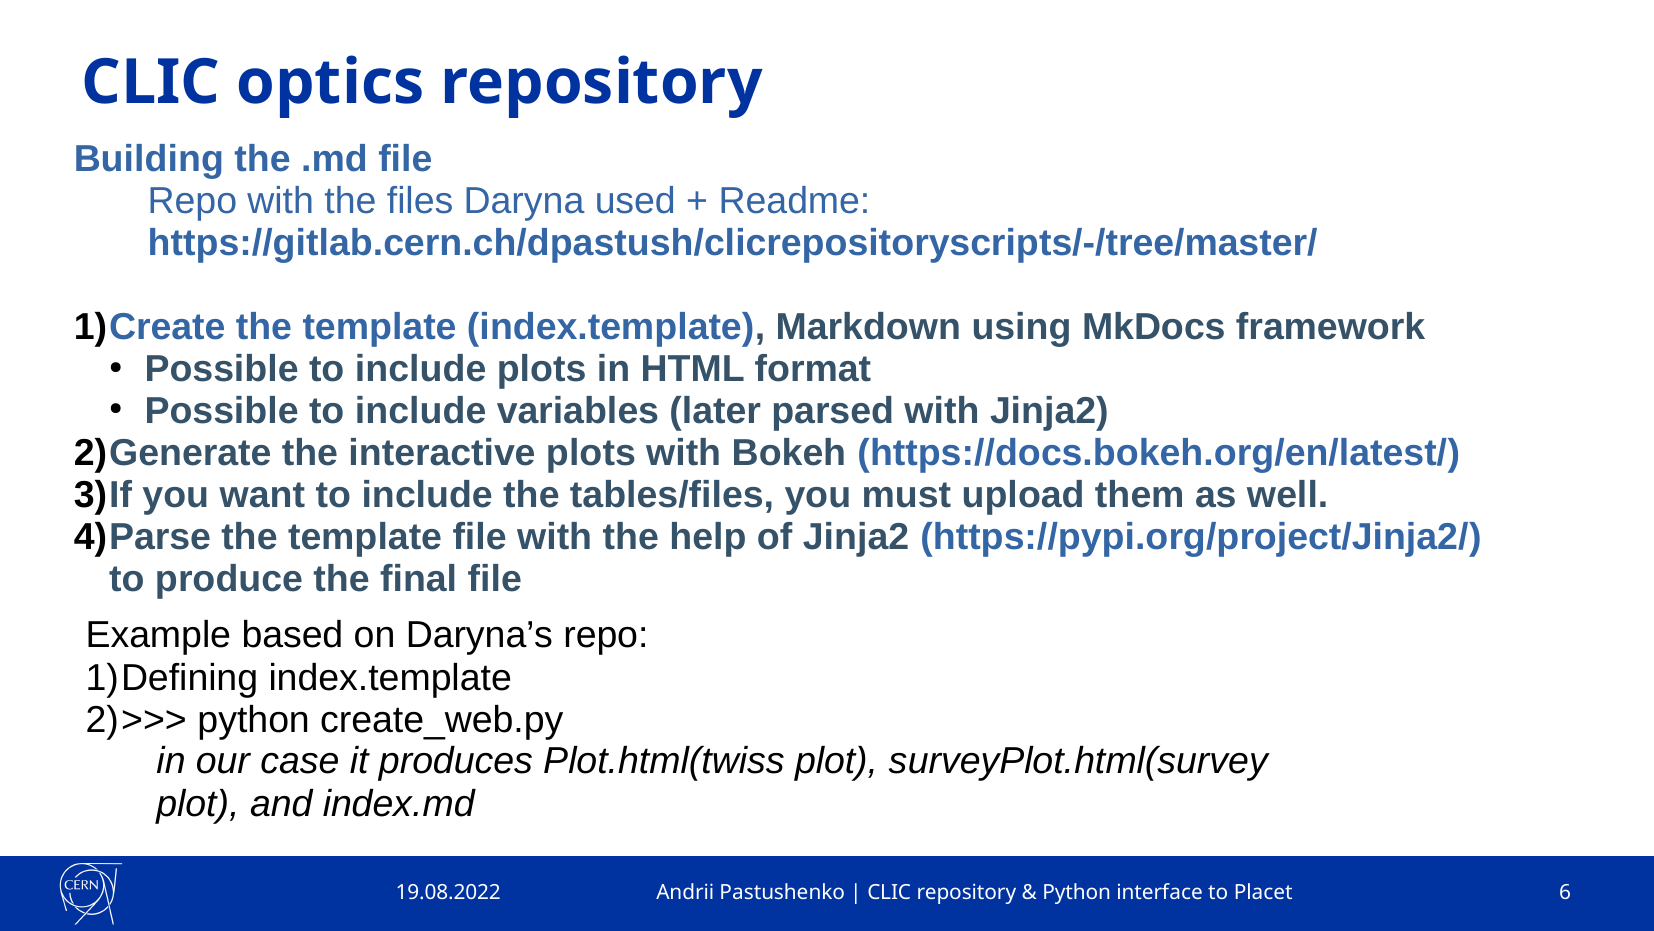

# CLIC optics repository
Building the .md file
	Repo with the files Daryna used + Readme:
	https://gitlab.cern.ch/dpastush/clicrepositoryscripts/-/tree/master/
Create the template (index.template), Markdown using MkDocs framework
Possible to include plots in HTML format
Possible to include variables (later parsed with Jinja2)
Generate the interactive plots with Bokeh (https://docs.bokeh.org/en/latest/)
If you want to include the tables/files, you must upload them as well.
Parse the template file with the help of Jinja2 (https://pypi.org/project/Jinja2/) to produce the final file
Example based on Daryna’s repo:
Defining index.template
>>> python create_web.py
in our case it produces Plot.html(twiss plot), surveyPlot.html(survey plot), and index.md
19.08.2022
Andrii Pastushenko | CLIC repository & Python interface to Placet
6